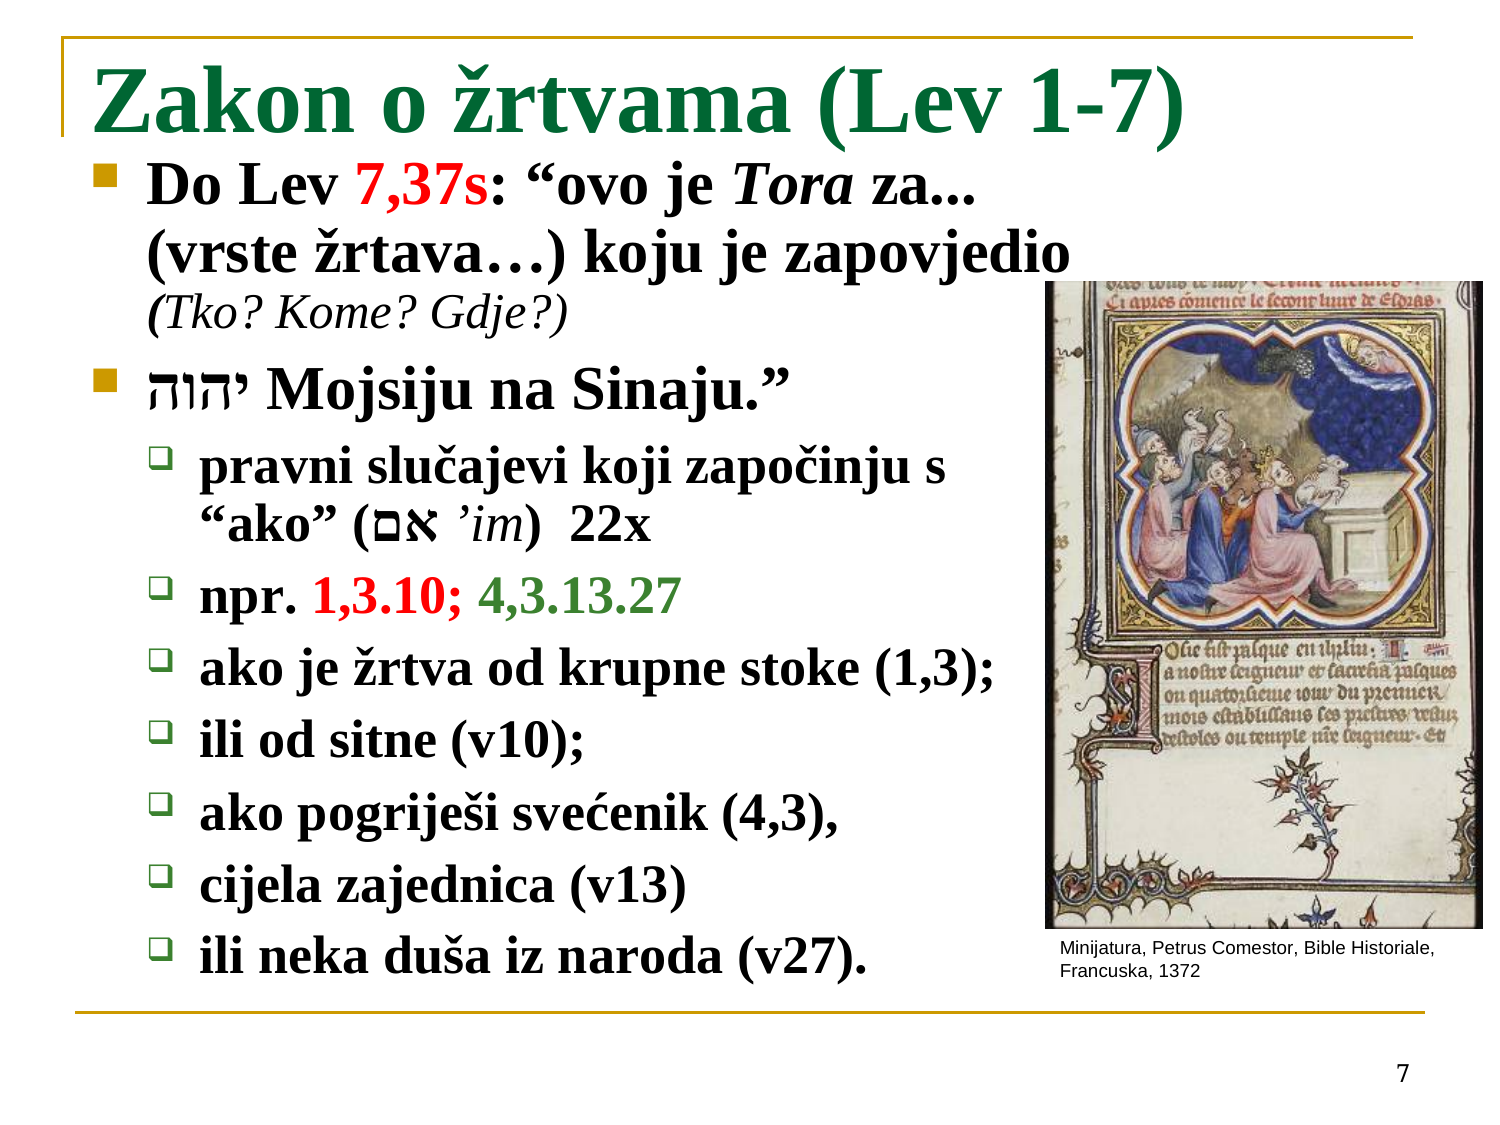

# Zakon o žrtvama (Lev 1-7)
Do Lev 7,37s: “ovo je Tora za...
(vrste žrtava…) koju je zapovjedio
(Tko? Kome? Gdje?)
יהוה Mojsiju na Sinaju.”
pravni slučajevi koji započinju s “ako” (אם ’im) 22x
npr. 1,3.10; 4,3.13.27
ako je žrtva od krupne stoke (1,3);
ili od sitne (v10);
ako pogriješi svećenik (4,3),
cijela zajednica (v13)
ili neka duša iz naroda (v27).
Minijatura, Petrus Comestor, Bible Historiale, Francuska, 1372